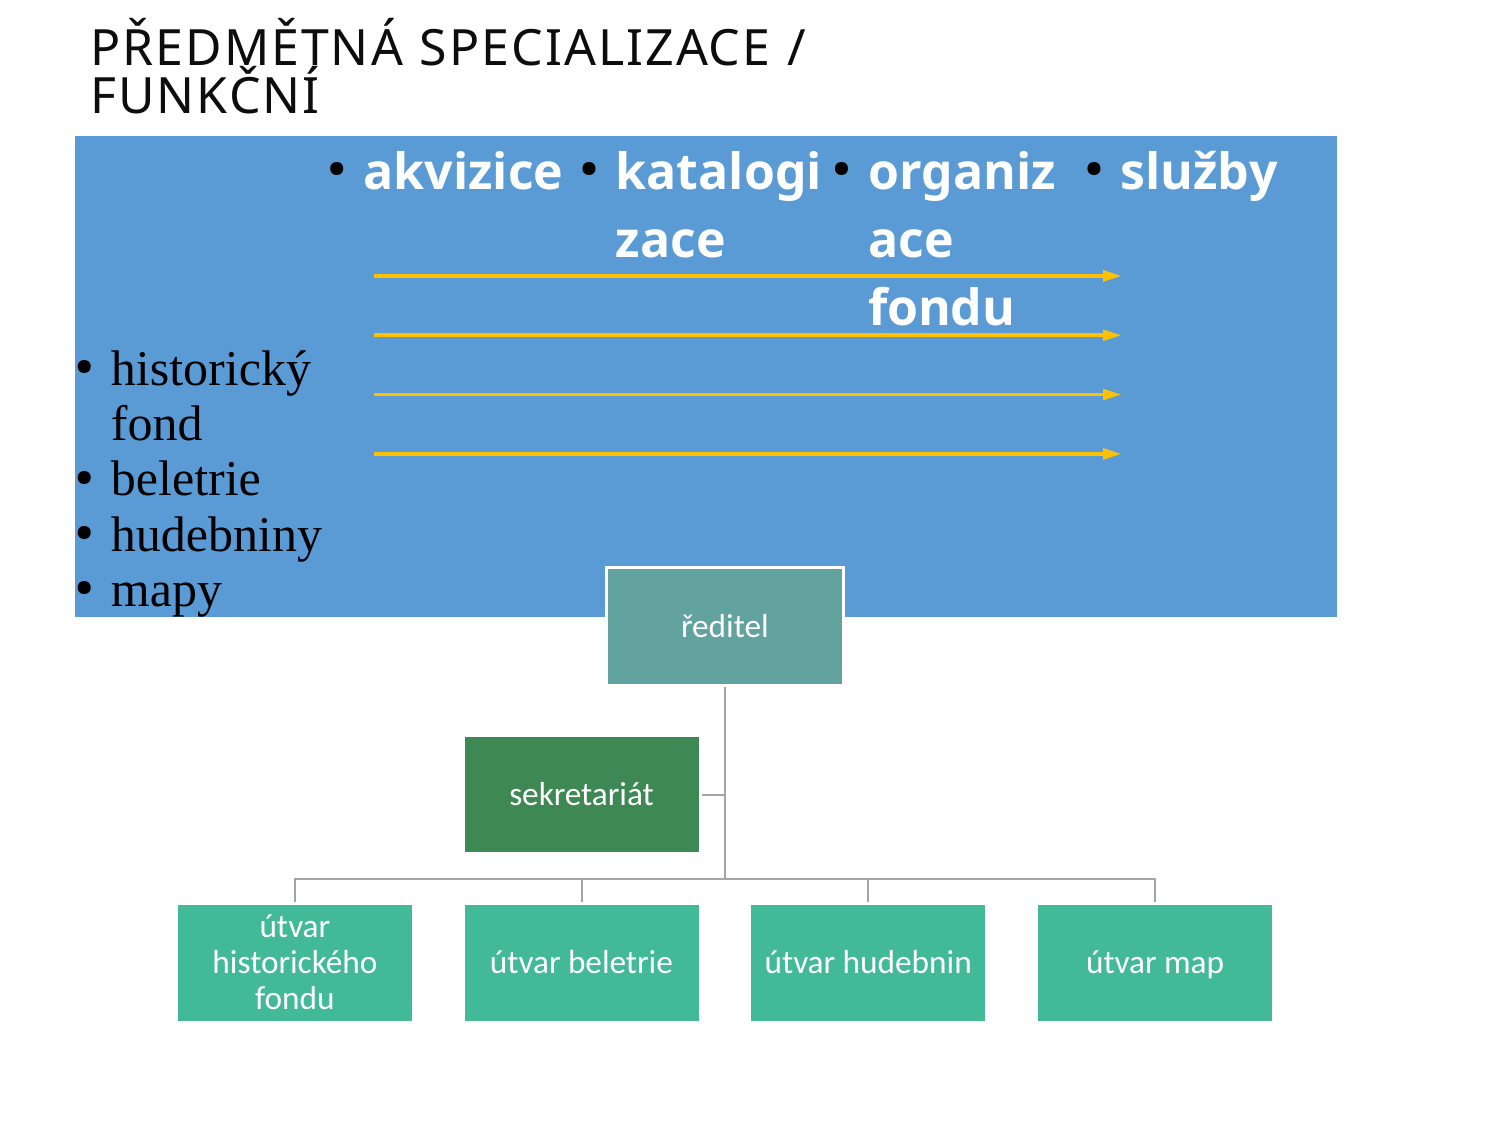

# Předmětná specializace / funkční
| | akvizice | katalogizace | organizace fondu | služby |
| --- | --- | --- | --- | --- |
| historický fond | | | | |
| beletrie | | | | |
| hudebniny | | | | |
| mapy | | | | |
ředitel
sekretariát
útvar historického fondu
útvar beletrie
útvar hudebnin
útvar map